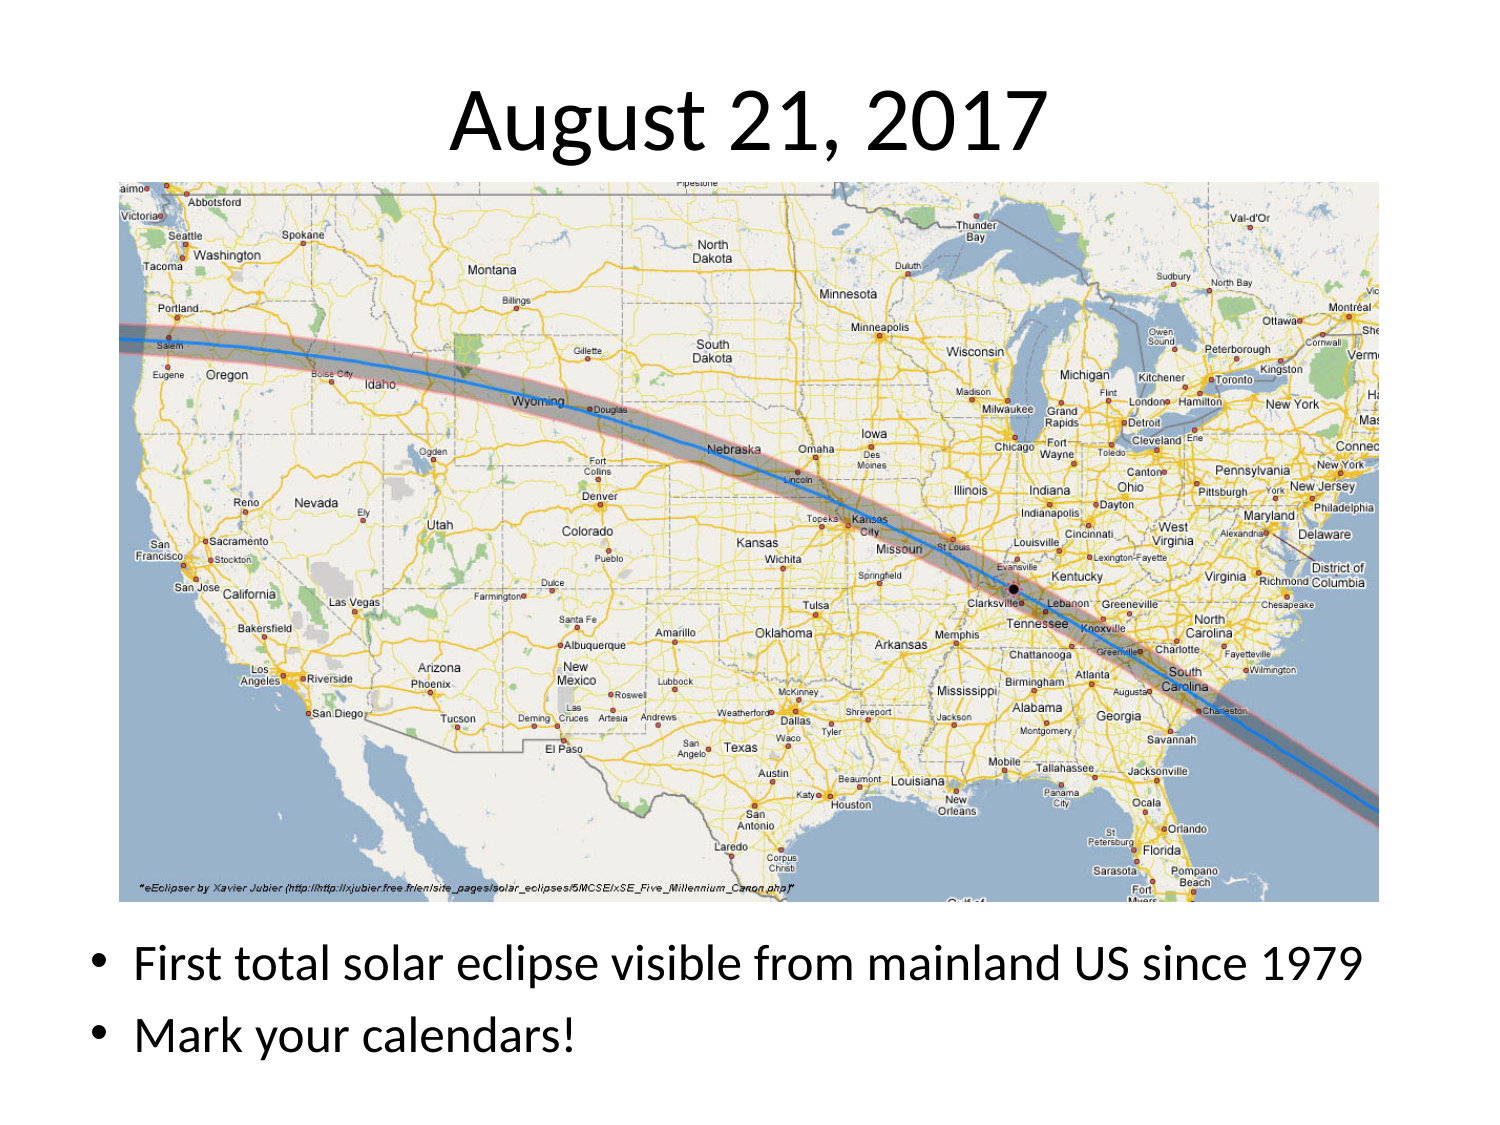

# August 21, 2017
First total solar eclipse visible from mainland US since 1979
Mark your calendars!